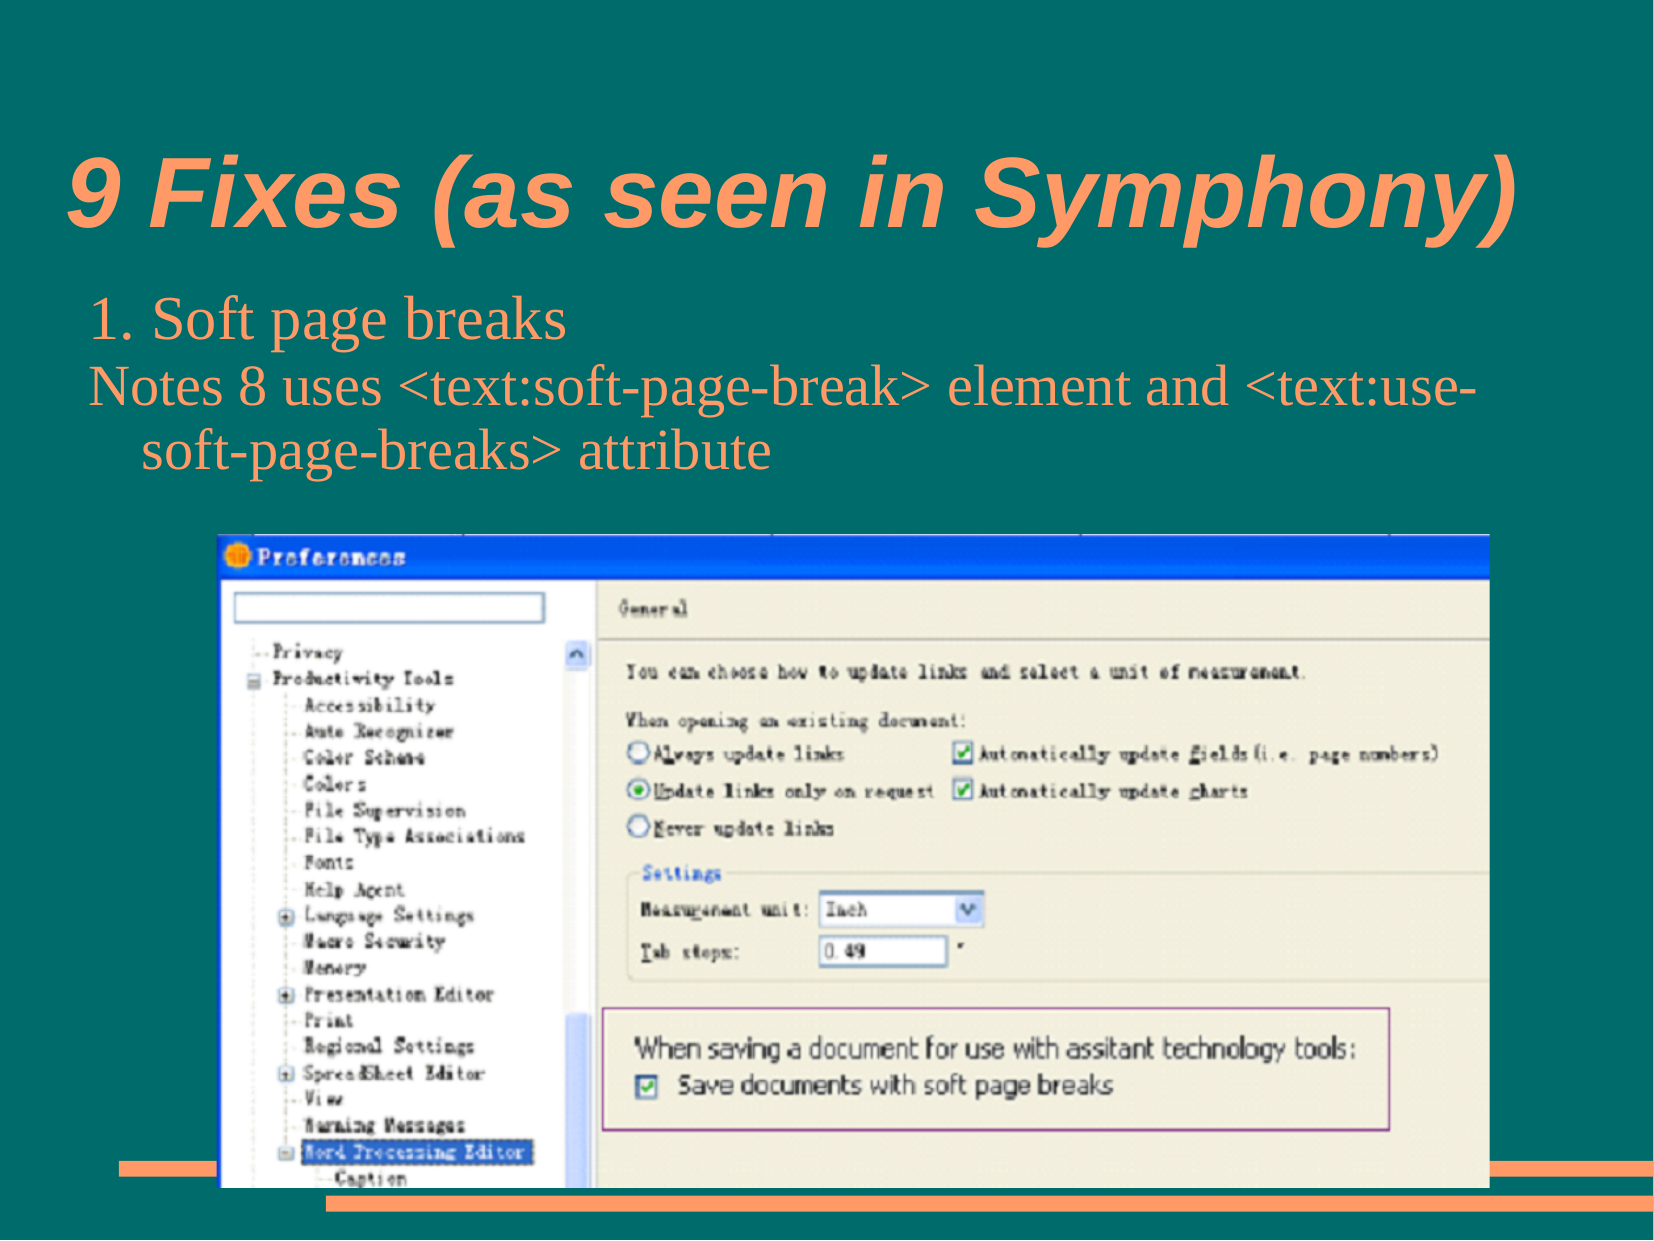

# 9 Fixes (as seen in Symphony)
1. Soft page breaks
Notes 8 uses <text:soft-page-break> element and <text:use-soft-page-breaks> attribute